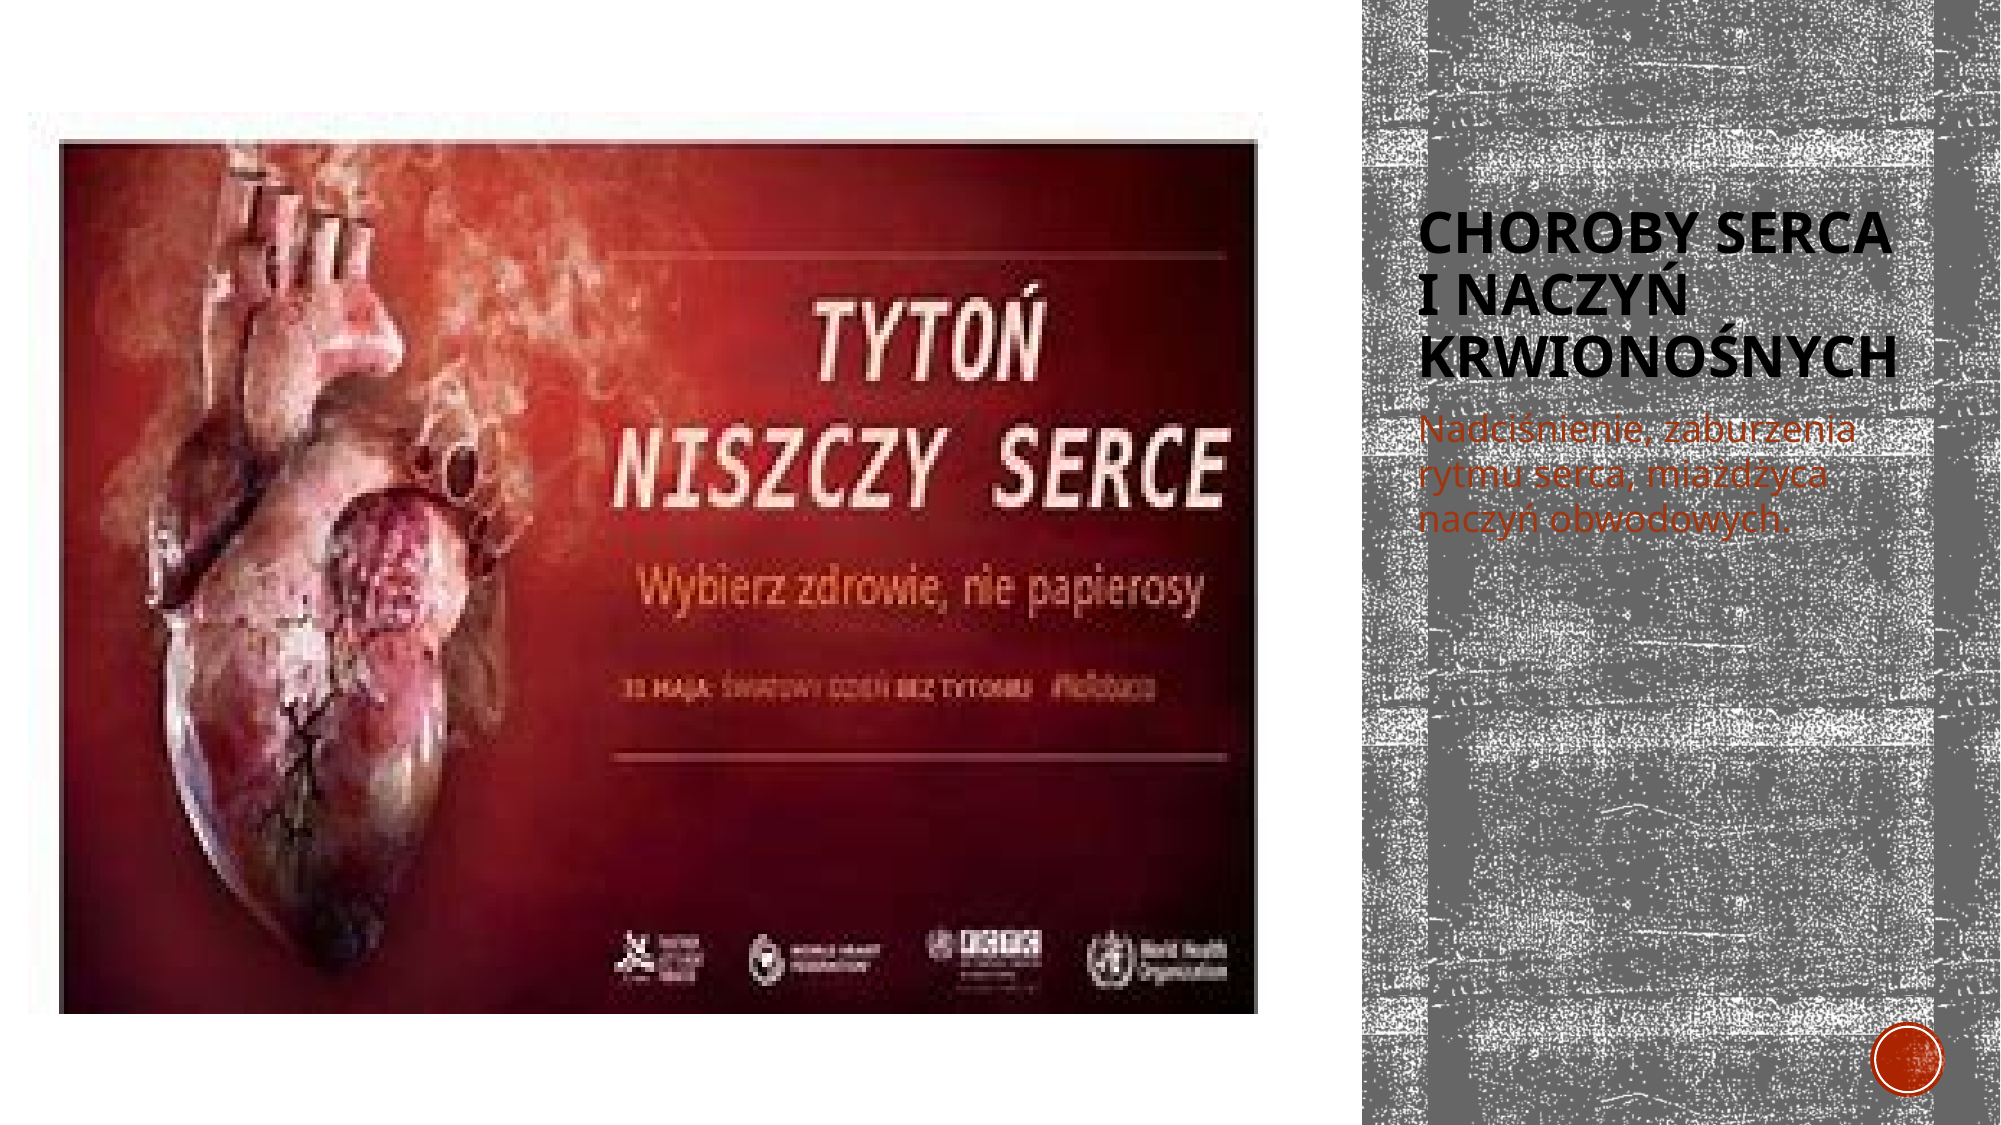

# Choroby serca i naczyń krwionośnych
Nadciśnienie, zaburzenia rytmu serca, miażdżyca naczyń obwodowych.